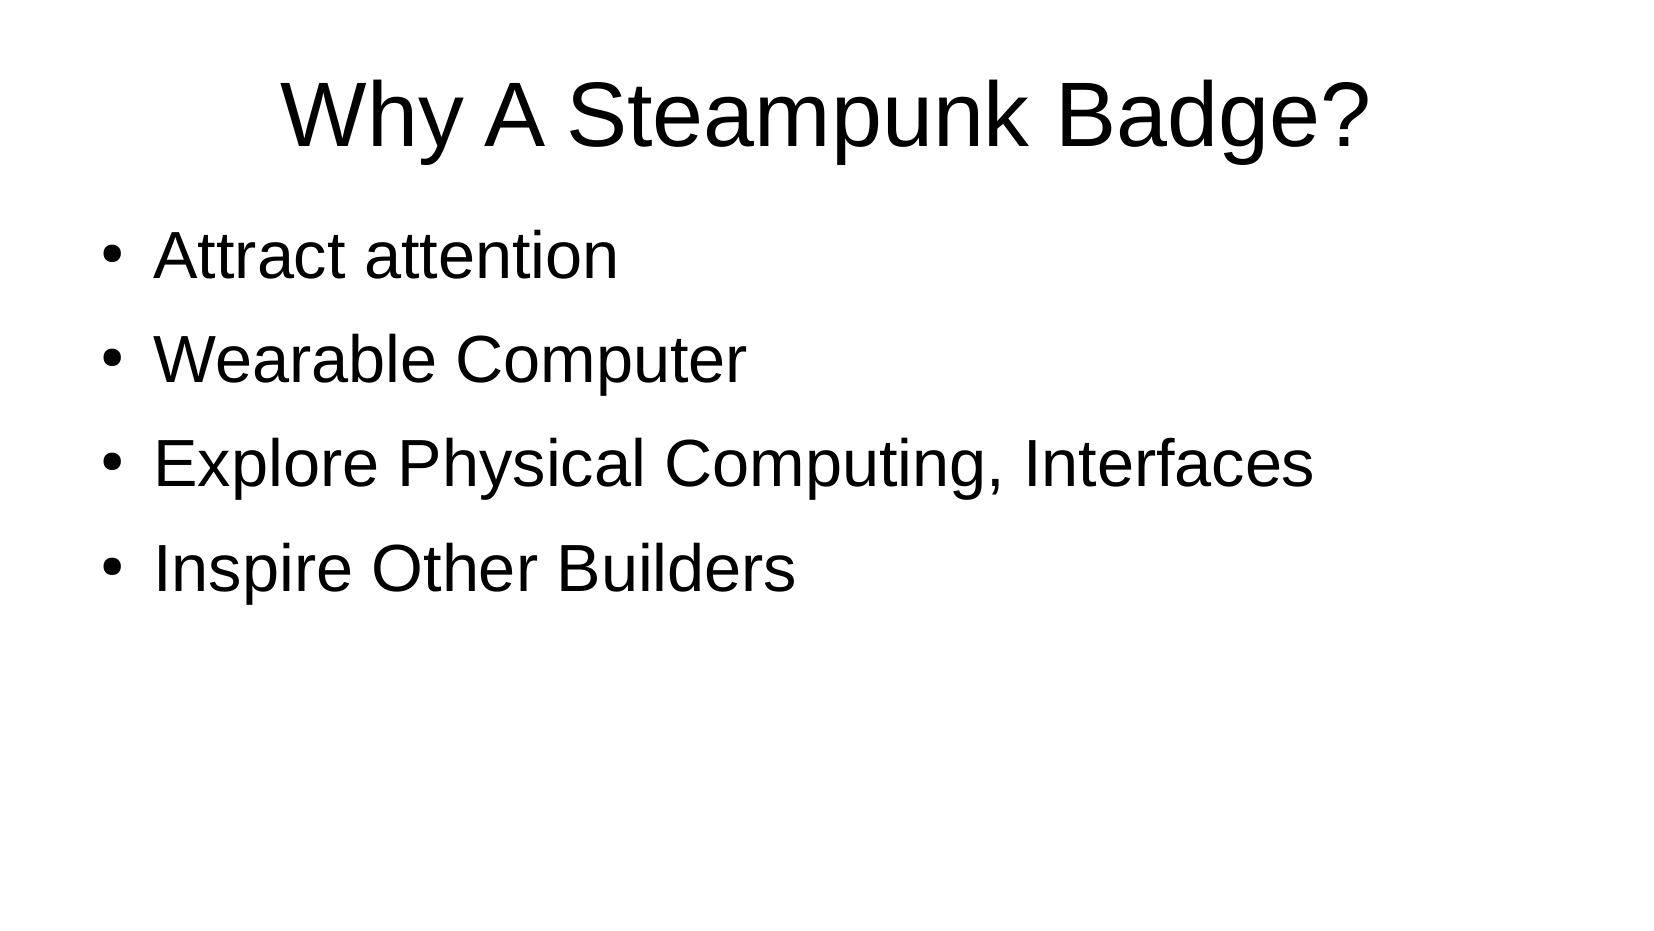

# Why A Steampunk Badge?
Attract attention
Wearable Computer
Explore Physical Computing, Interfaces
Inspire Other Builders